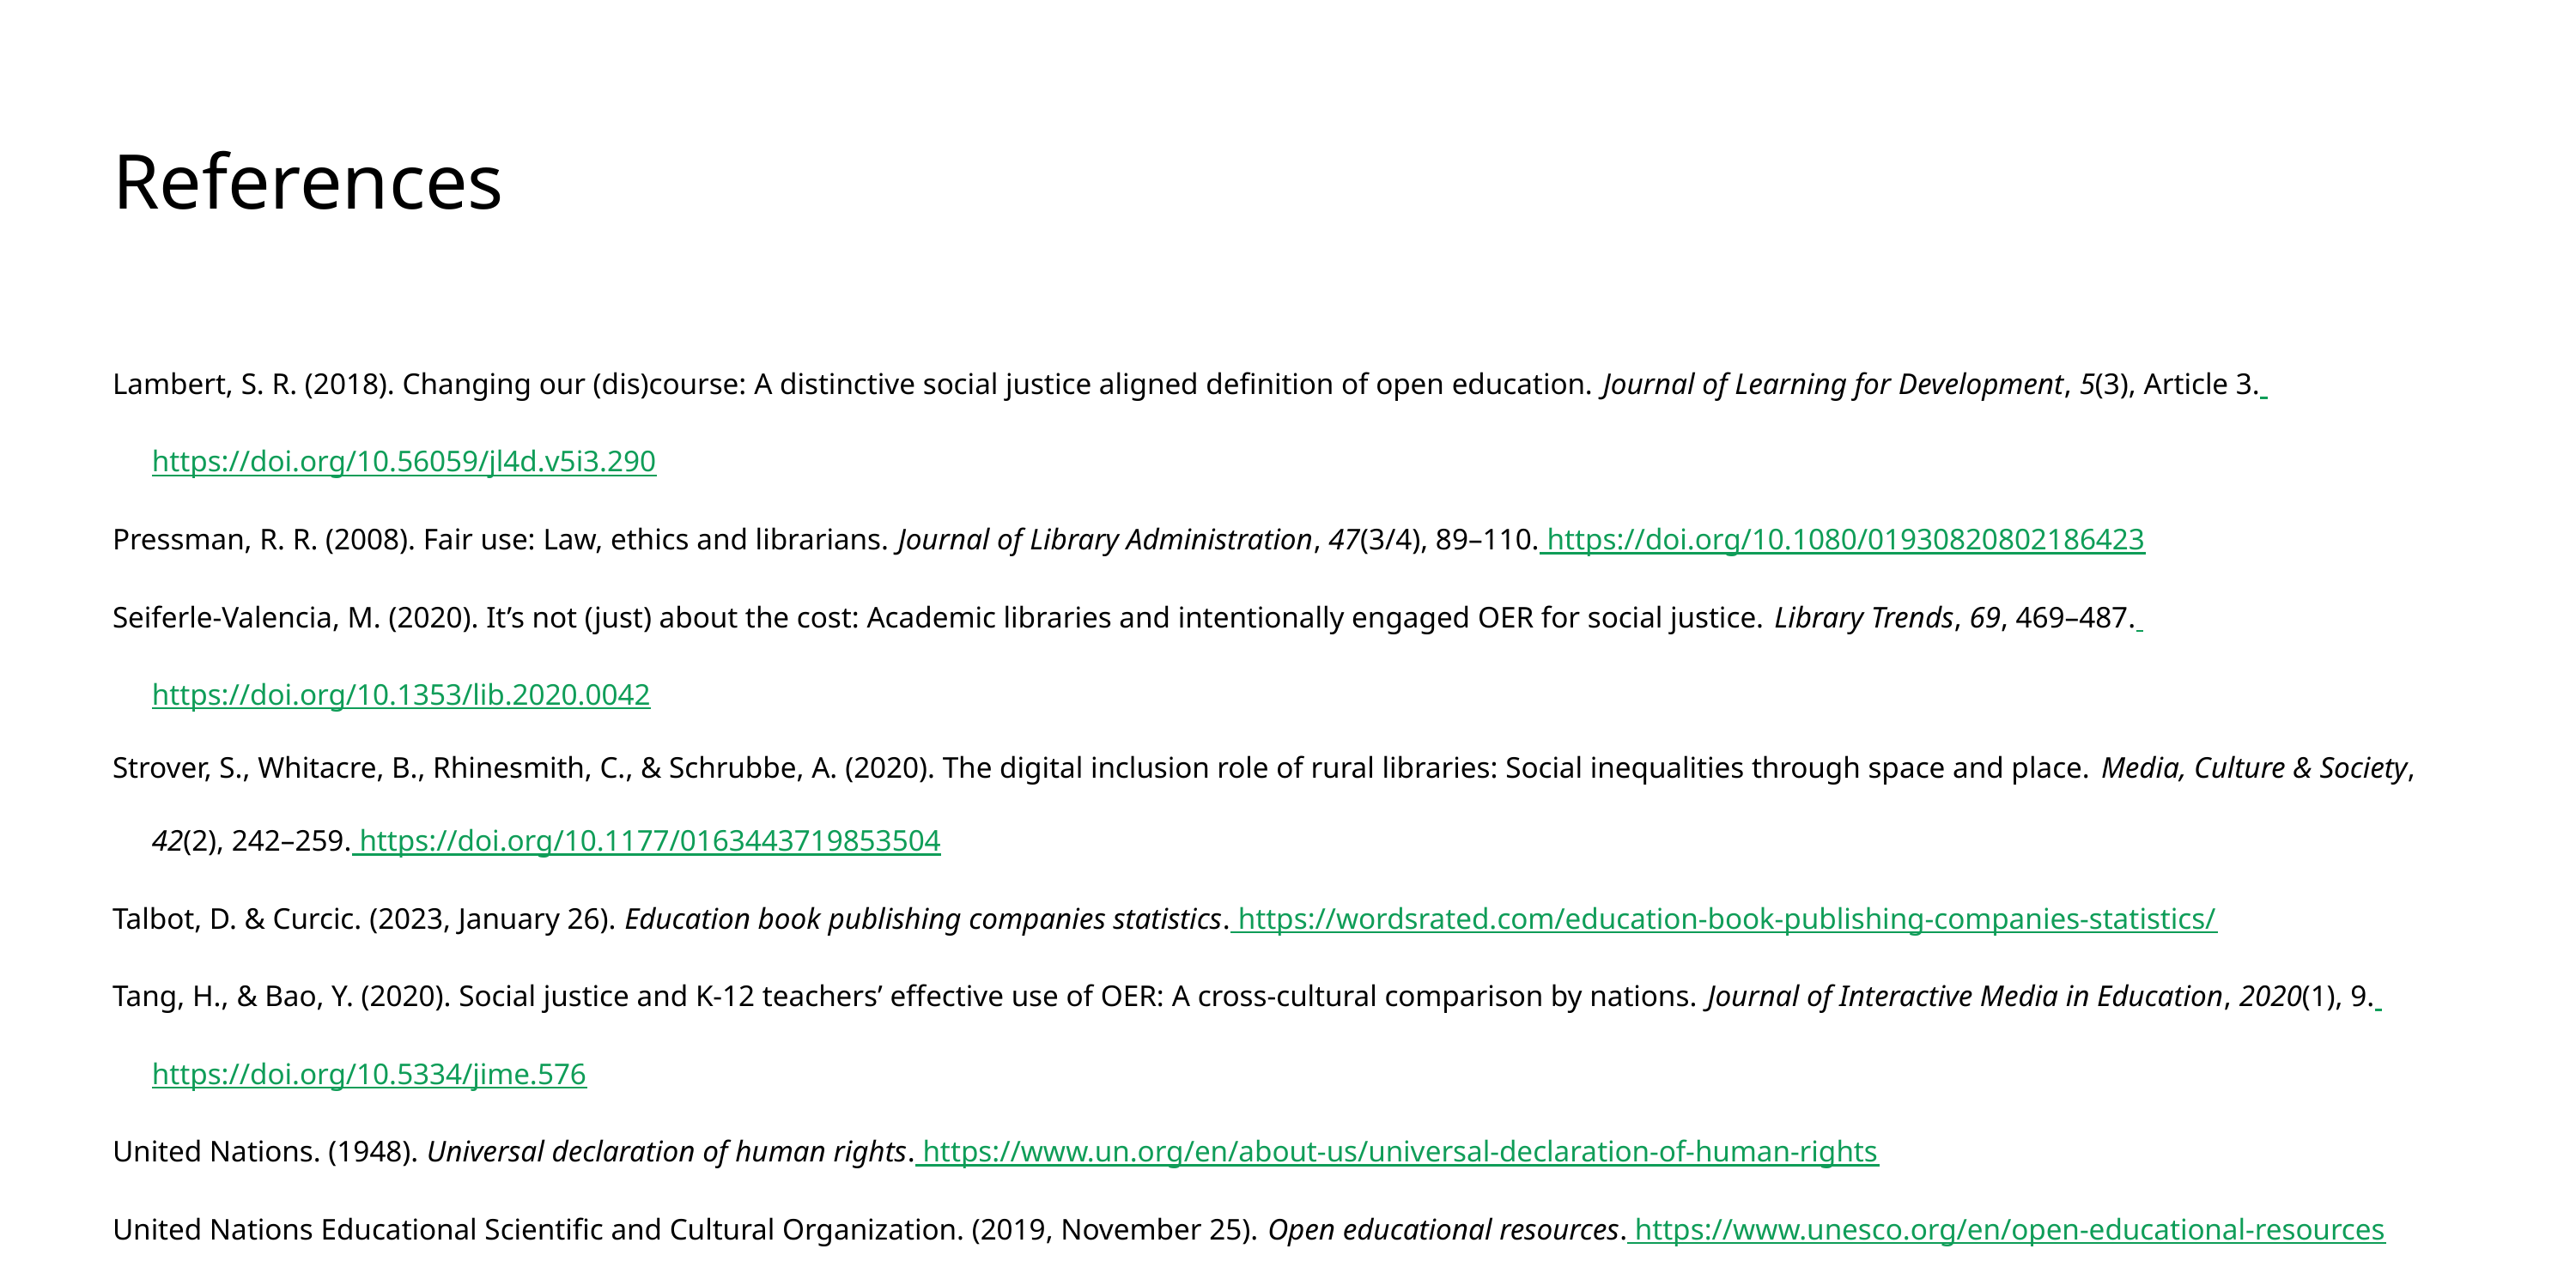

# References
Lambert, S. R. (2018). Changing our (dis)course: A distinctive social justice aligned definition of open education. Journal of Learning for Development, 5(3), Article 3. https://doi.org/10.56059/jl4d.v5i3.290
Pressman, R. R. (2008). Fair use: Law, ethics and librarians. Journal of Library Administration, 47(3/4), 89–110. https://doi.org/10.1080/01930820802186423
Seiferle-Valencia, M. (2020). It’s not (just) about the cost: Academic libraries and intentionally engaged OER for social justice. Library Trends, 69, 469–487. https://doi.org/10.1353/lib.2020.0042
Strover, S., Whitacre, B., Rhinesmith, C., & Schrubbe, A. (2020). The digital inclusion role of rural libraries: Social inequalities through space and place. Media, Culture & Society, 42(2), 242–259. https://doi.org/10.1177/0163443719853504
Talbot, D. & Curcic. (2023, January 26). Education book publishing companies statistics. https://wordsrated.com/education-book-publishing-companies-statistics/
Tang, H., & Bao, Y. (2020). Social justice and K-12 teachers’ effective use of OER: A cross-cultural comparison by nations. Journal of Interactive Media in Education, 2020(1), 9. https://doi.org/10.5334/jime.576
United Nations. (1948). Universal declaration of human rights. https://www.un.org/en/about-us/universal-declaration-of-human-rights
United Nations Educational Scientific and Cultural Organization. (2019, November 25). Open educational resources. https://www.unesco.org/en/open-educational-resources
Wiley, D. (2001). Defining the “open” in open content and open educational resources. https://opencontent.org/definition/